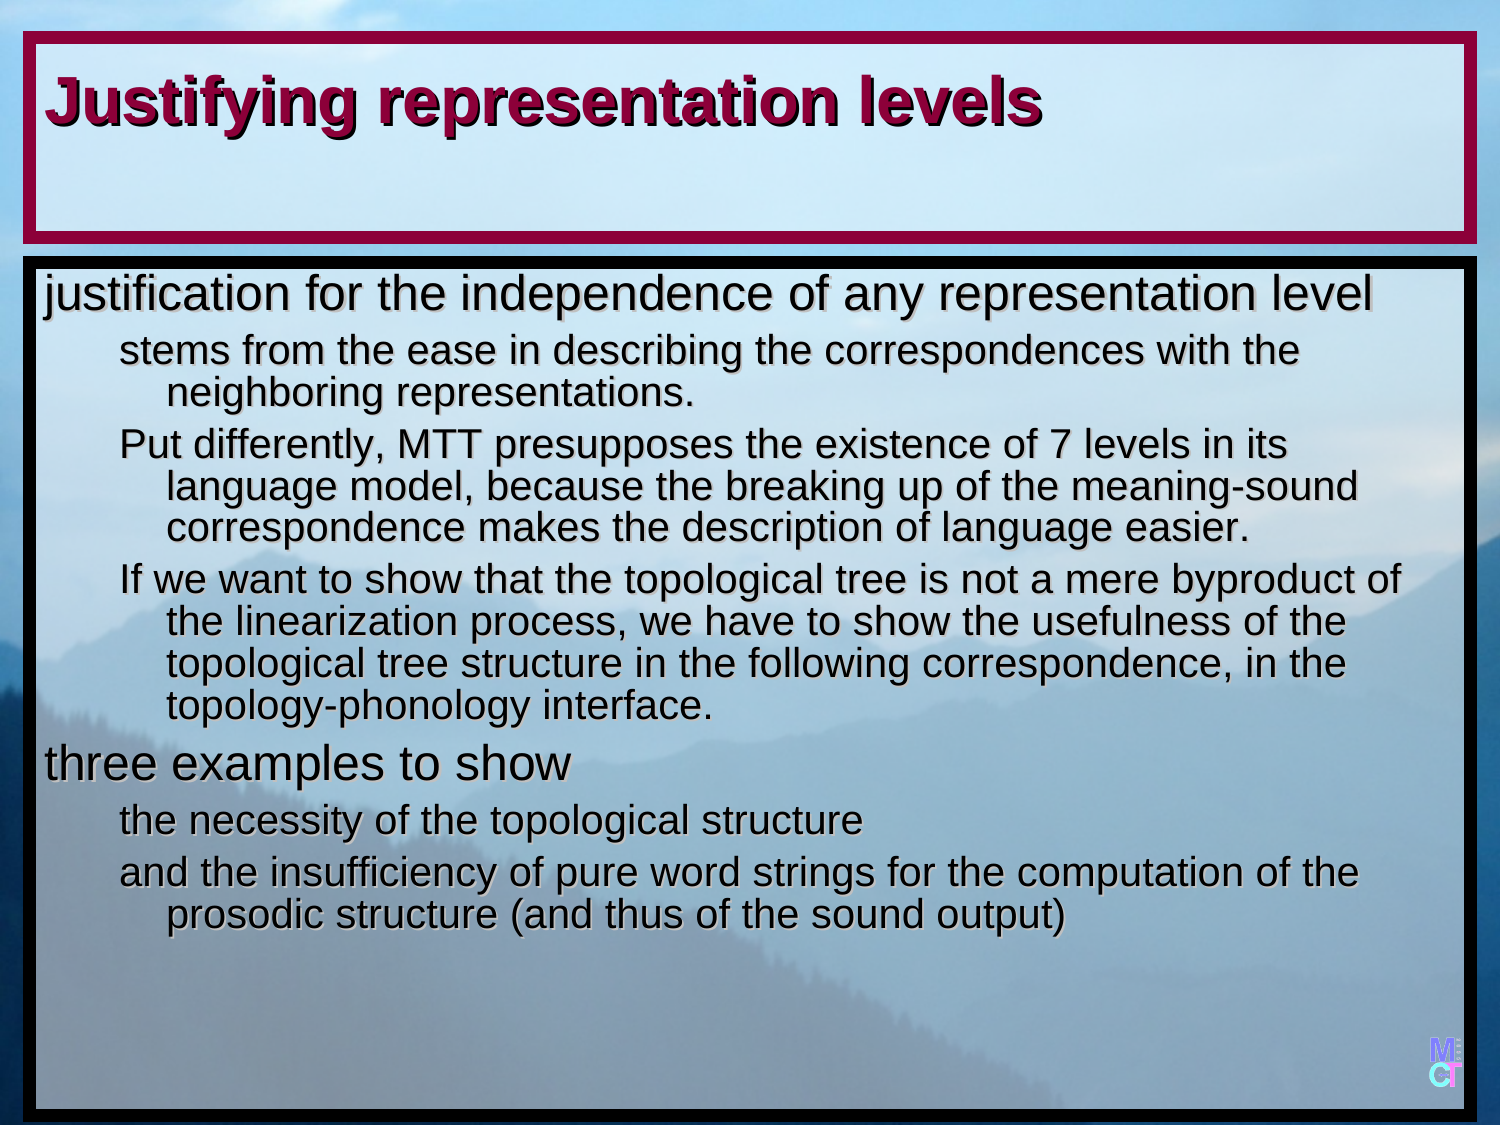

# Justifying representation levels
justification for the independence of any representation level
stems from the ease in describing the correspondences with the neighboring representations.
Put differently, MTT presupposes the existence of 7 levels in its language model, because the breaking up of the meaning-sound correspondence makes the description of language easier.
If we want to show that the topological tree is not a mere byproduct of the linearization process, we have to show the usefulness of the topological tree structure in the following correspondence, in the topology-phonology interface.
three examples to show
the necessity of the topological structure
and the insufficiency of pure word strings for the computation of the prosodic structure (and thus of the sound output)